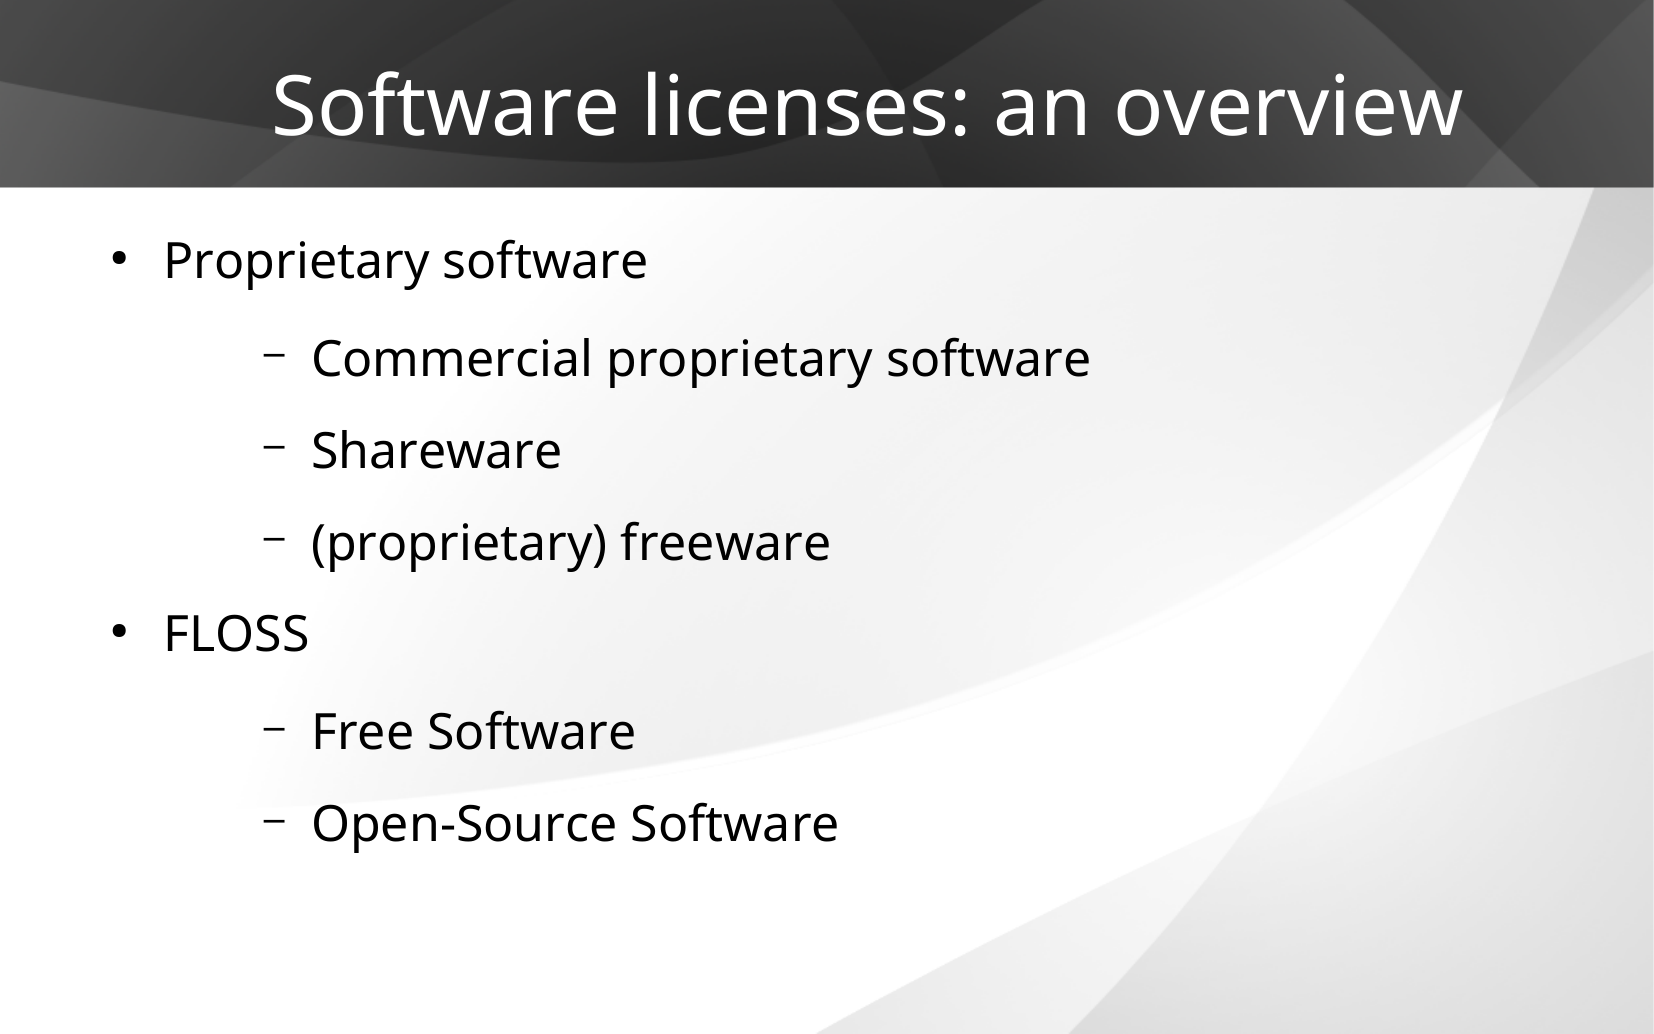

# Software licenses: an overview
Proprietary software
Commercial proprietary software
Shareware
(proprietary) freeware
FLOSS
Free Software
Open-Source Software